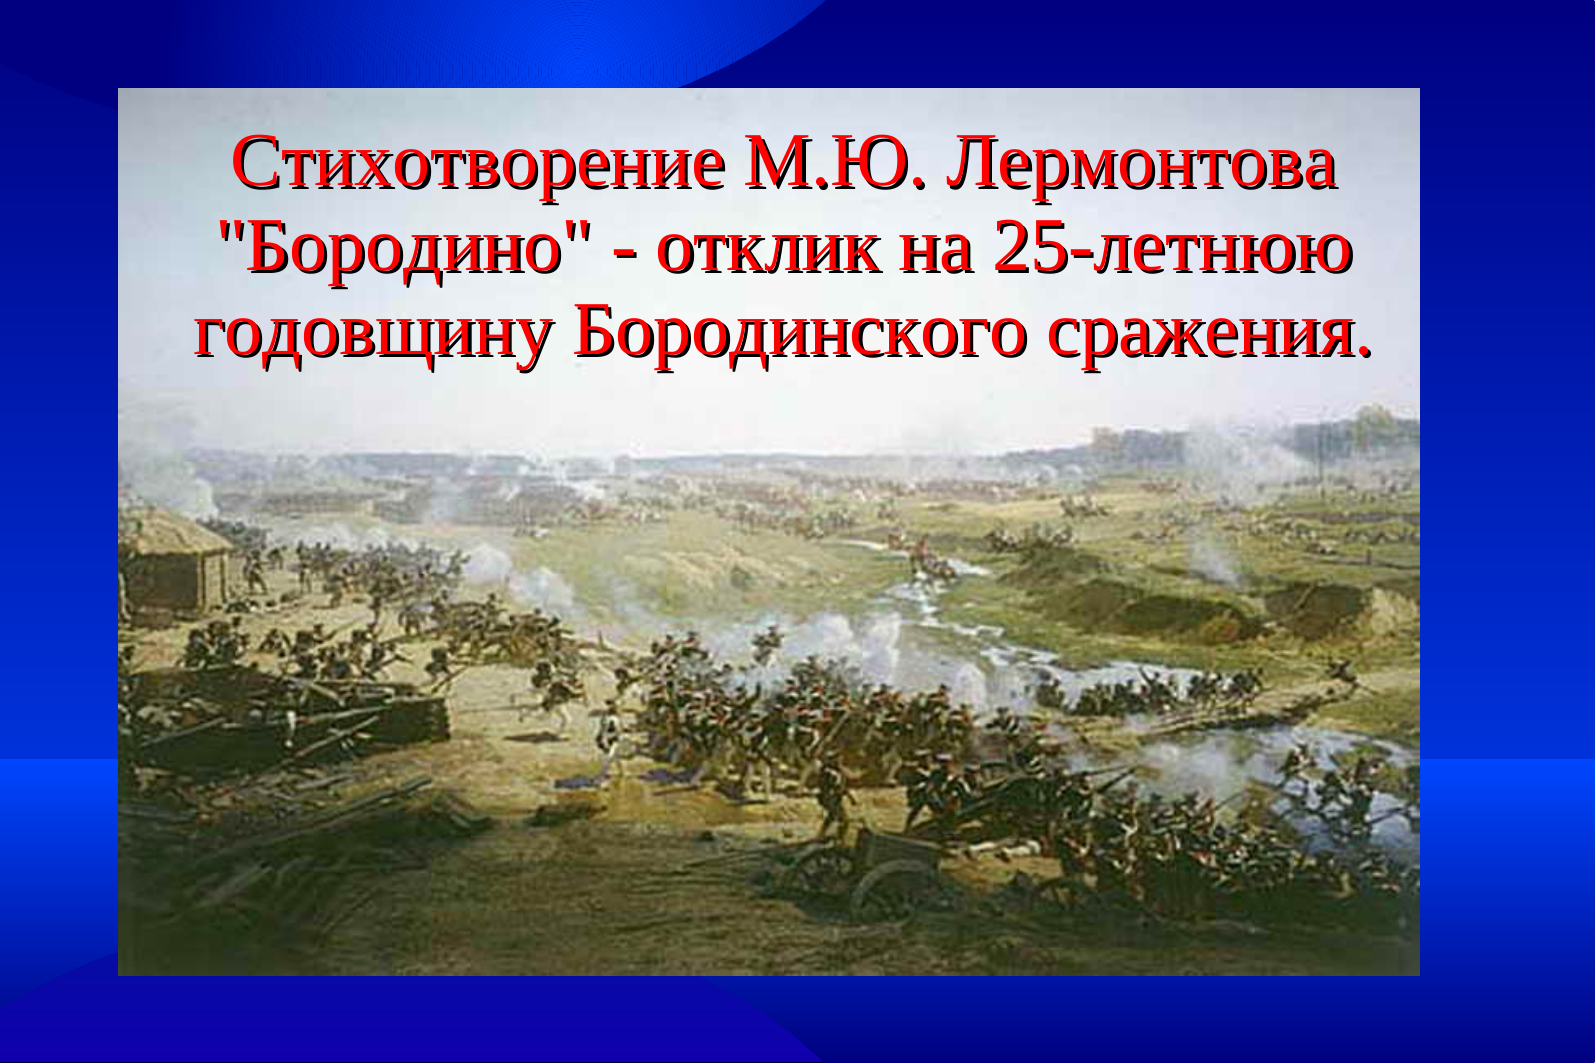

#
Стихотворение М.Ю. Лермонтова "Бородино" - отклик на 25-летнюю годовщину Бородинского сражения.